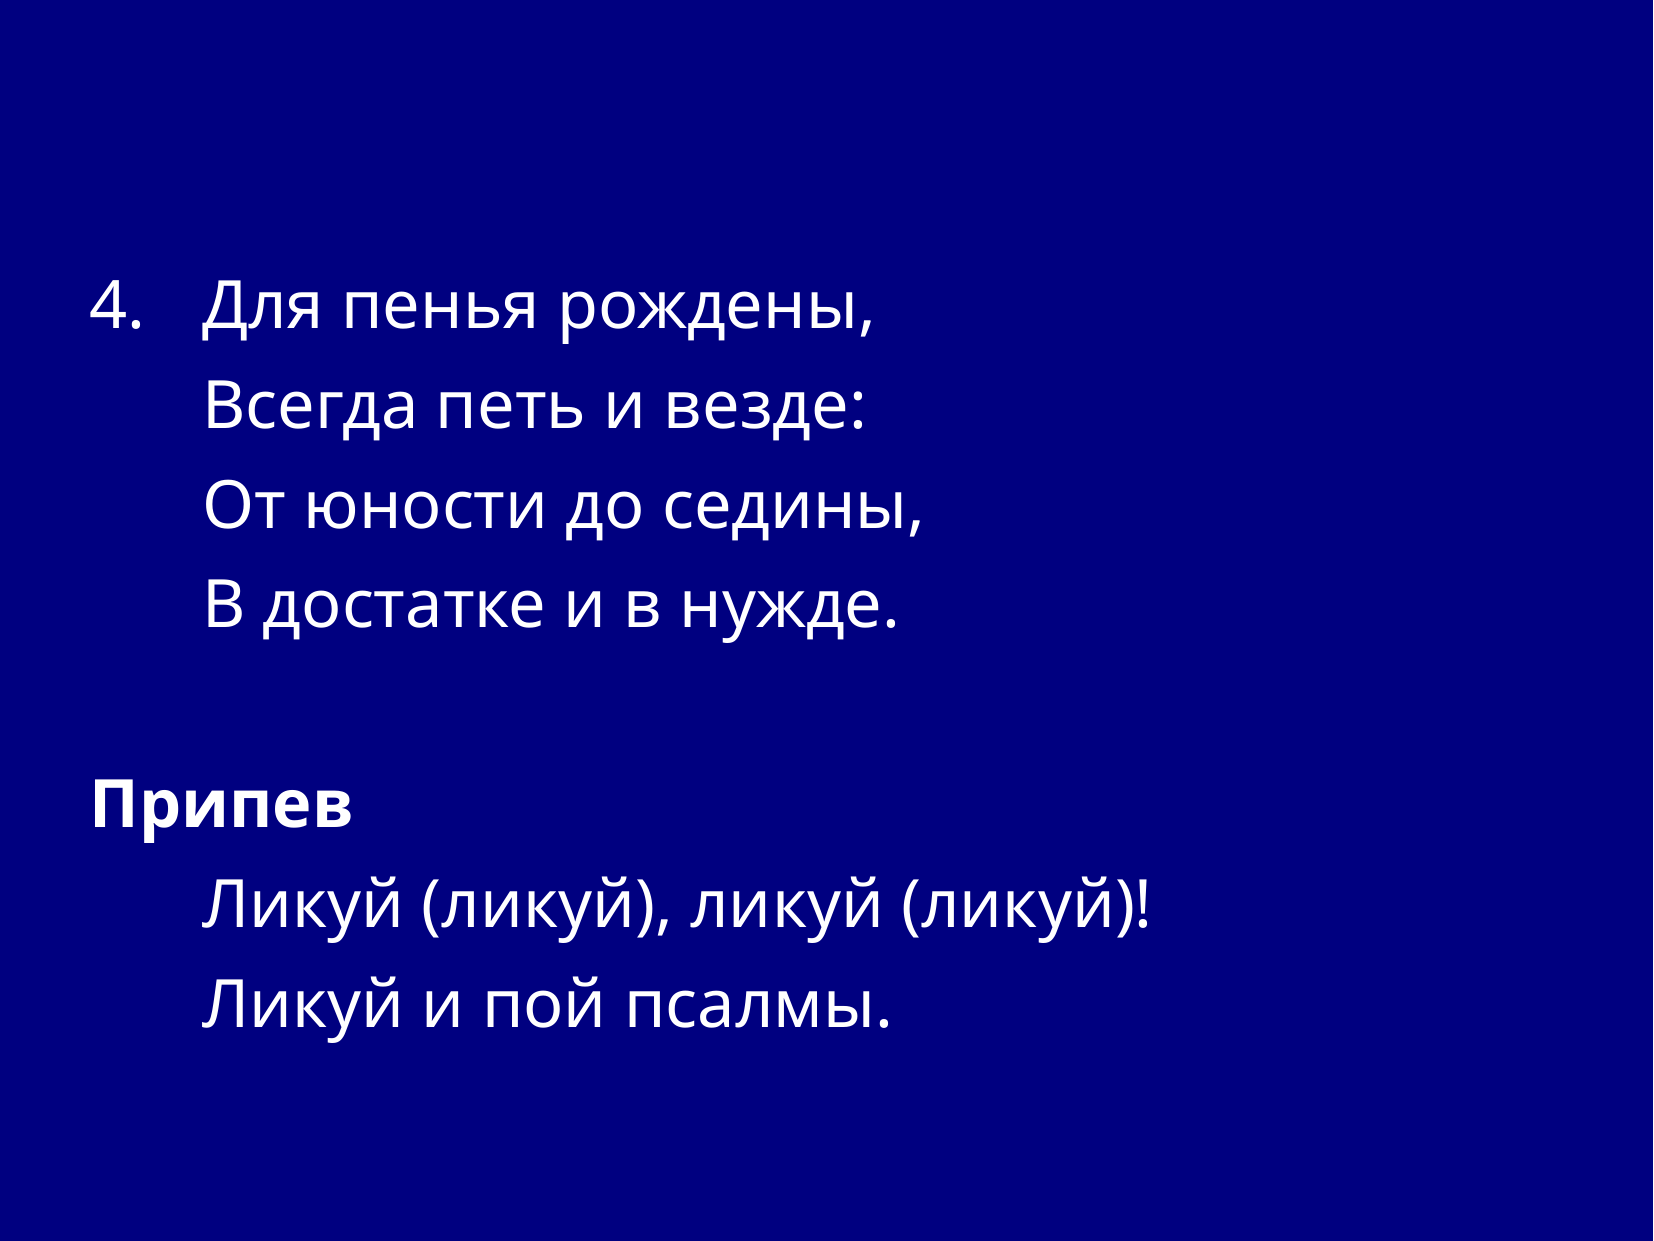

4.	Для пенья рождены,
	Всегда петь и везде:
	От юности до седины,
	В достатке и в нужде.
Припев
	Ликуй (ликуй), ликуй (ликуй)!
	Ликуй и пой псалмы.